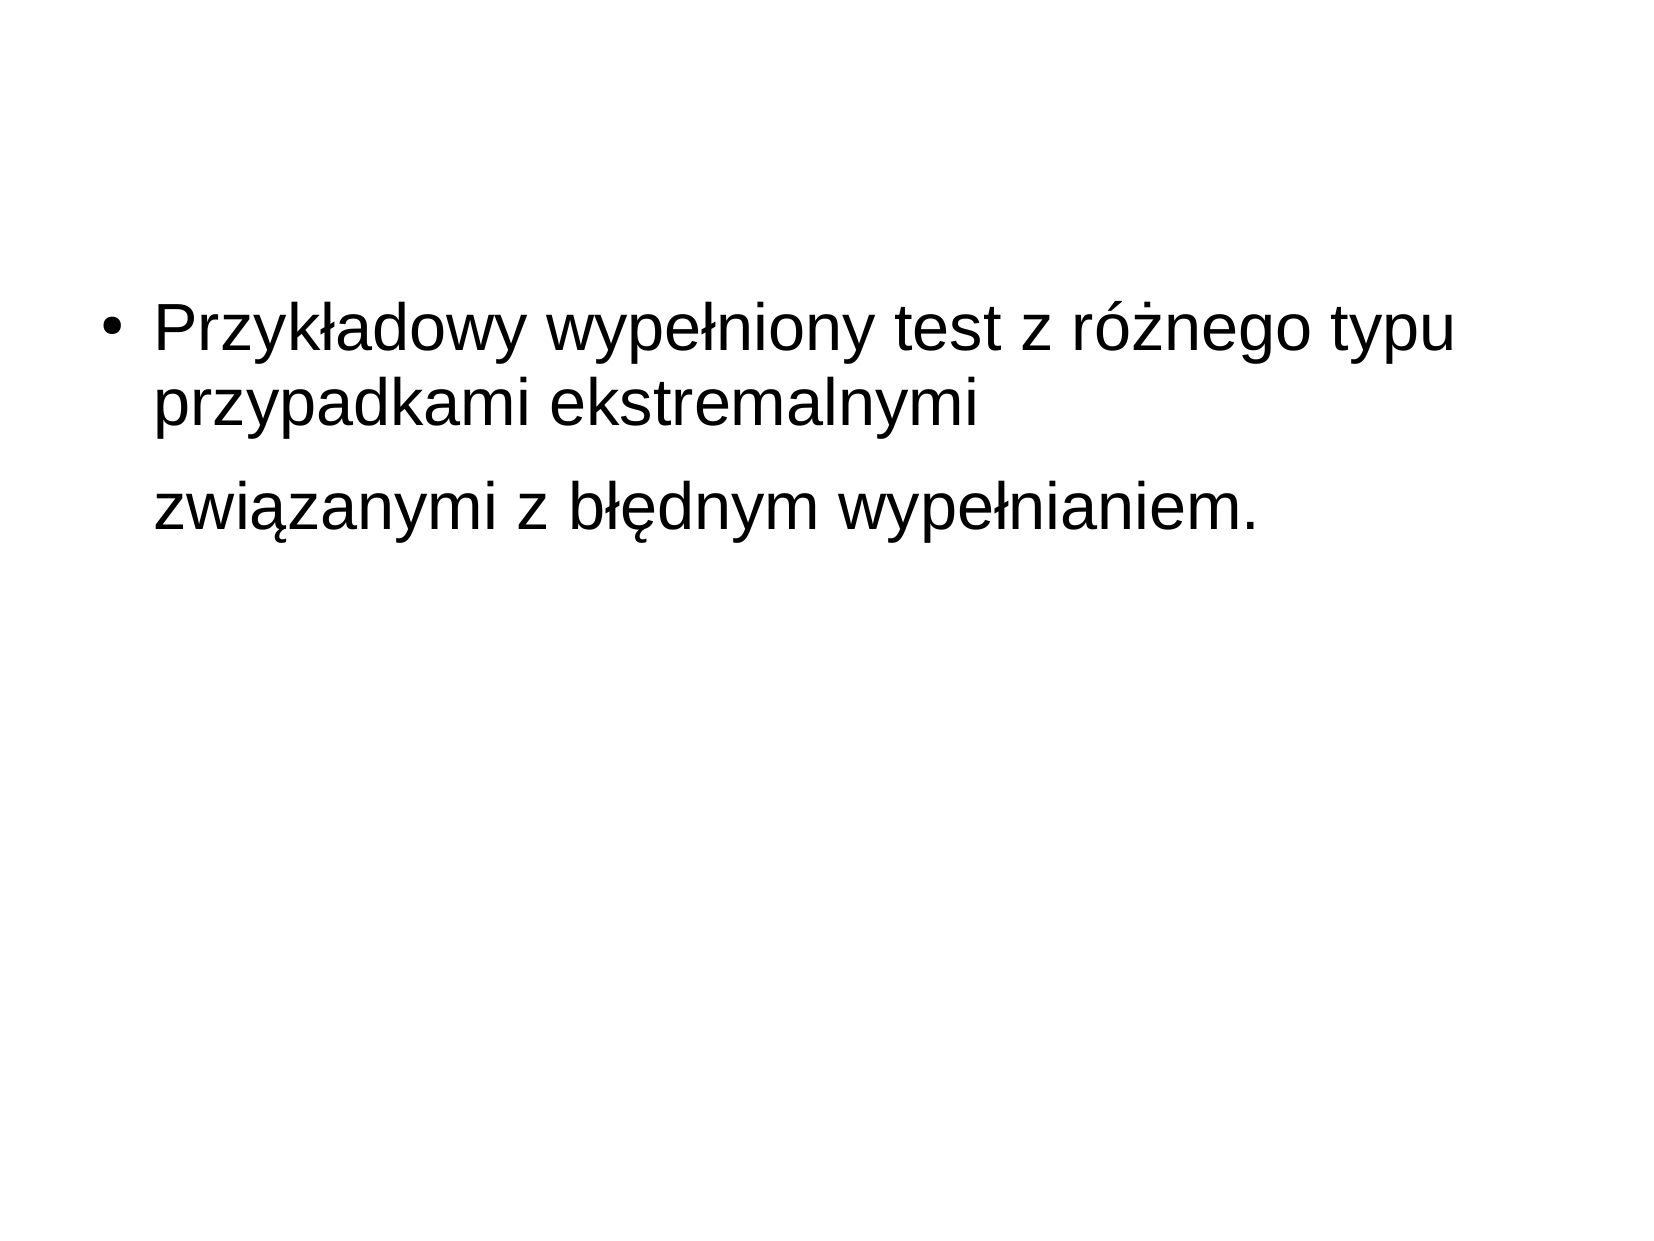

#
Przykładowy wypełniony test z różnego typu przypadkami ekstremalnymi
związanymi z błędnym wypełnianiem.